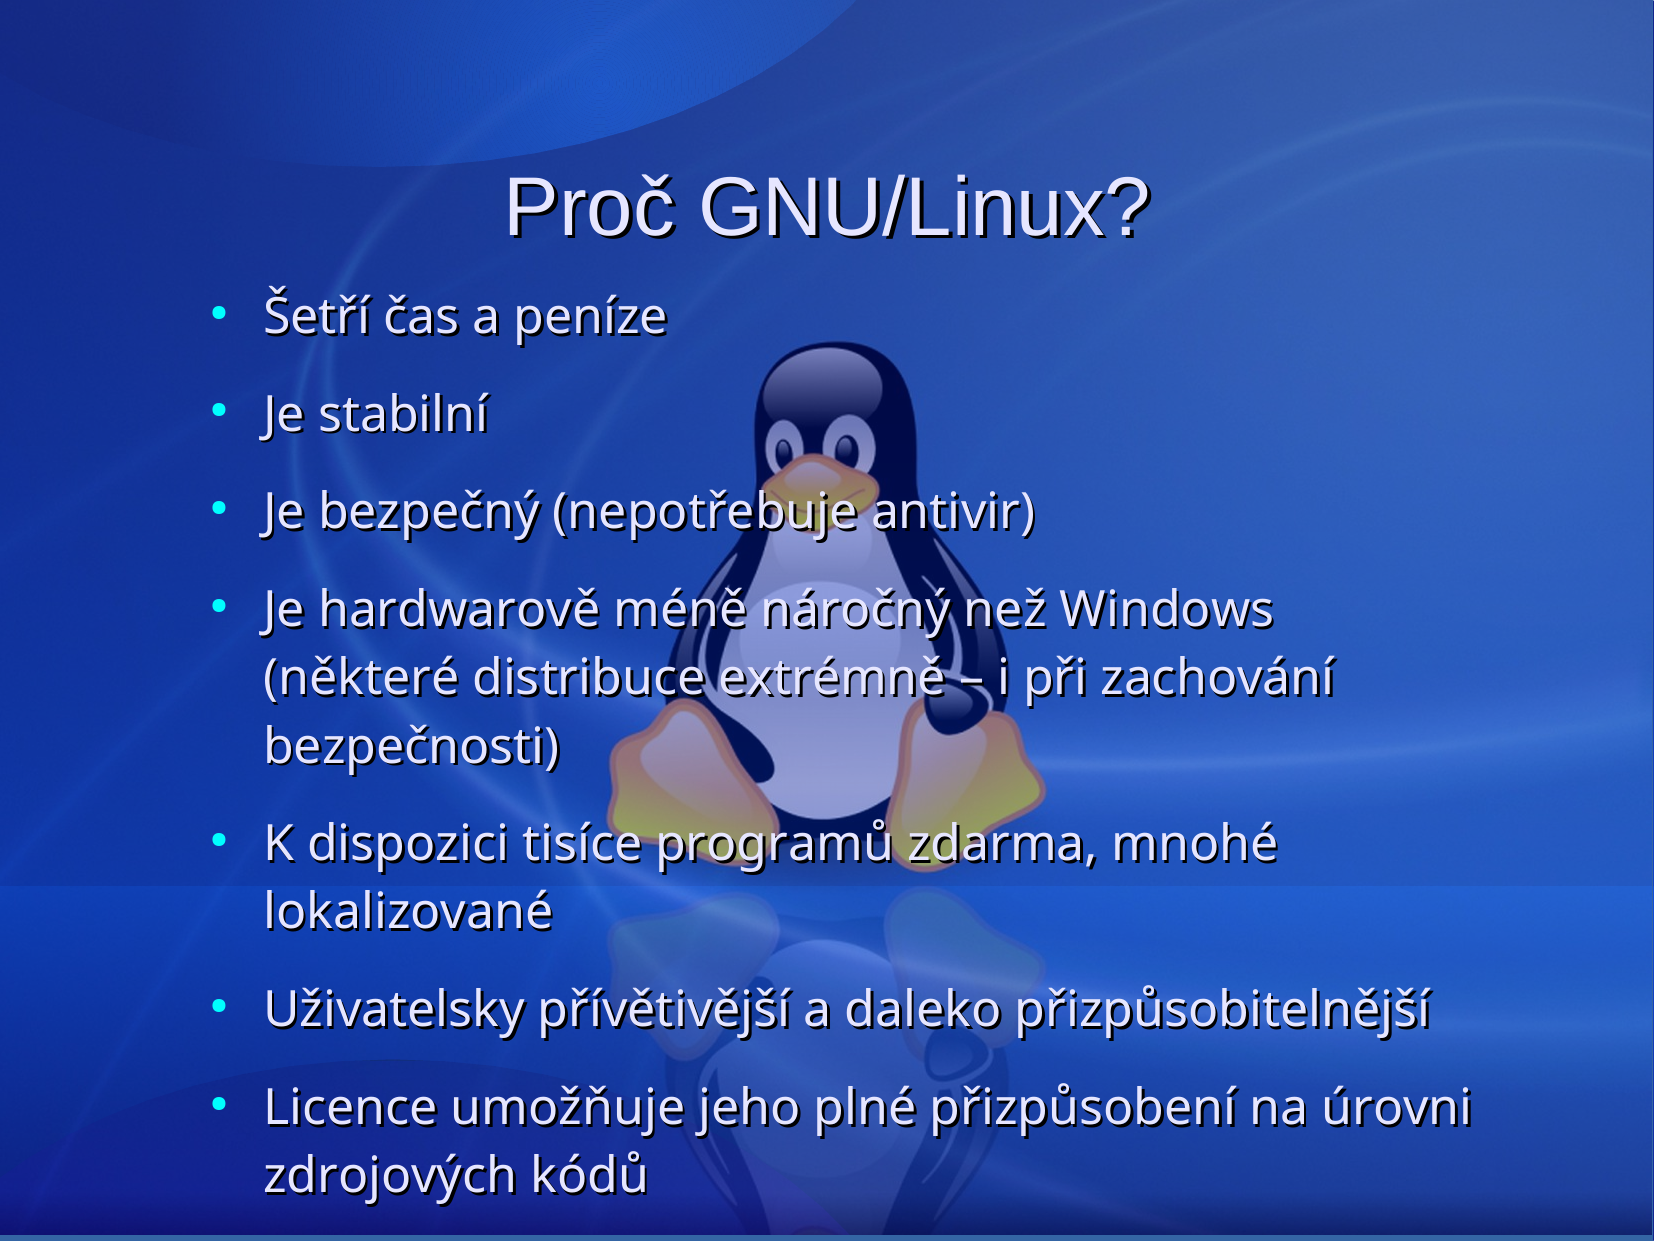

# Proč GNU/Linux?
Šetří čas a peníze
Je stabilní
Je bezpečný (nepotřebuje antivir)
Je hardwarově méně náročný než Windows
(některé distribuce extrémně – i při zachování bezpečnosti)
K dispozici tisíce programů zdarma, mnohé lokalizované
Uživatelsky přívětivější a daleko přizpůsobitelnější
Licence umožňuje jeho plné přizpůsobení na úrovni zdrojových kódů
Široká uživatelská podpora, veškeré výhody open-source